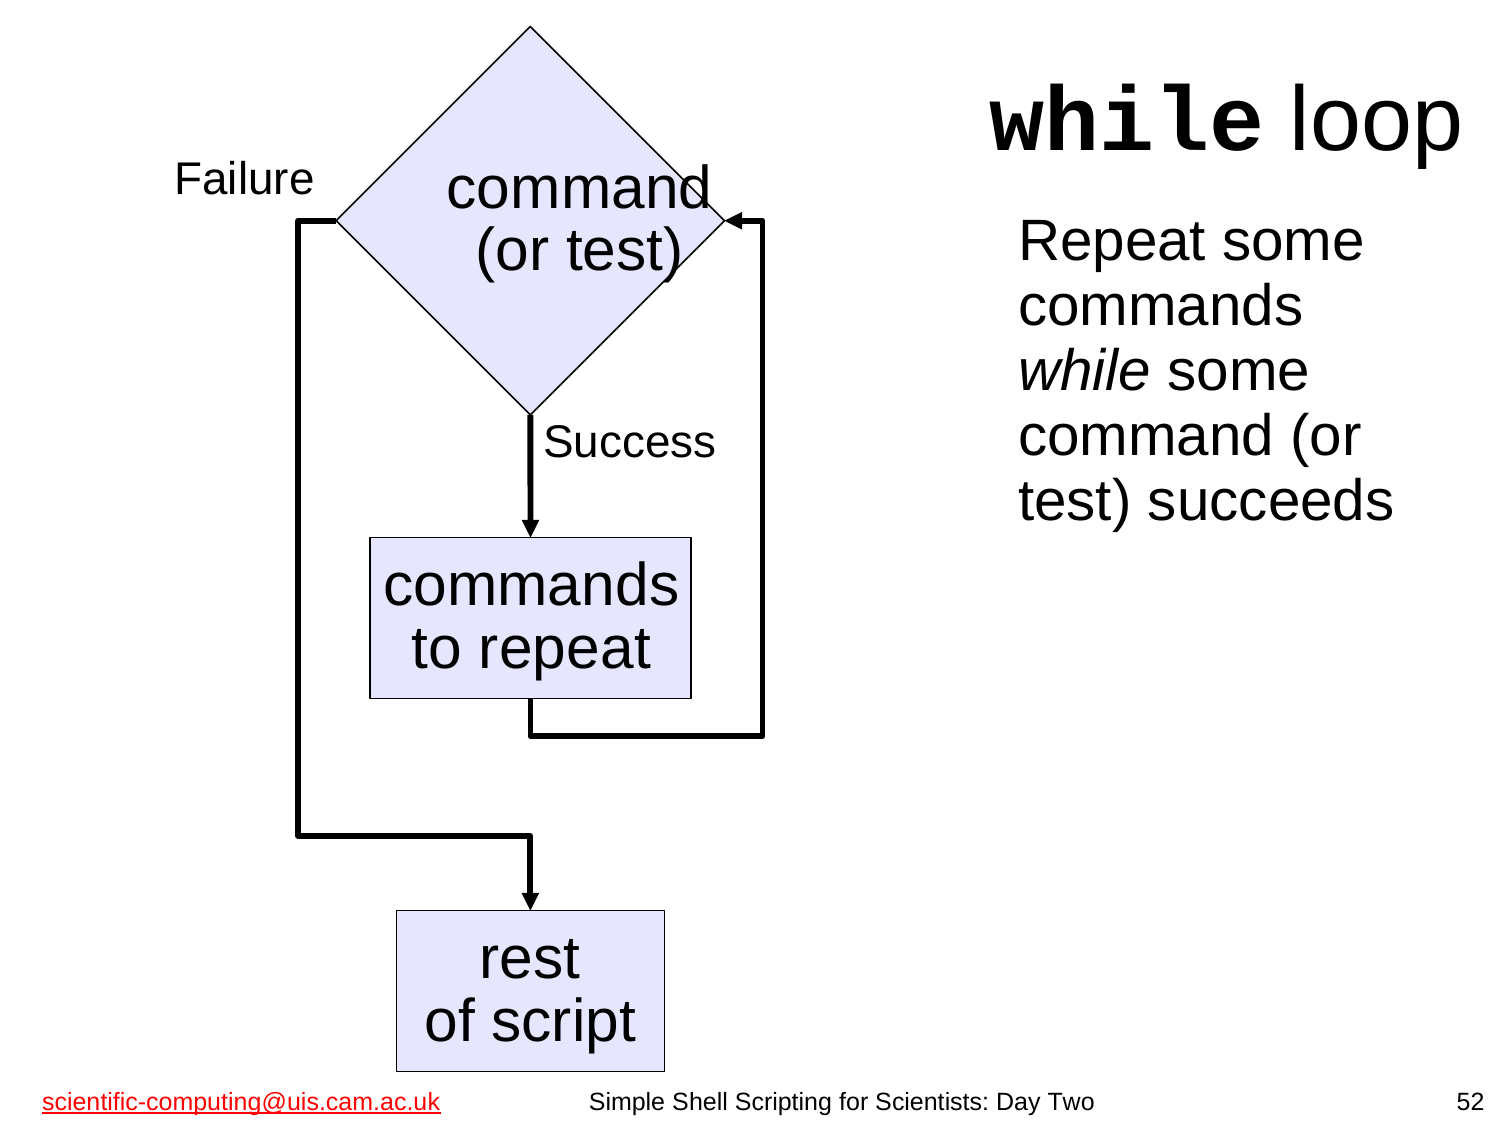

command
(or test)
# while loop
Failure
Repeat some commands while some command (or test) succeeds
Success
commands
to repeat
rest
of script
Python for absolute beginners
52